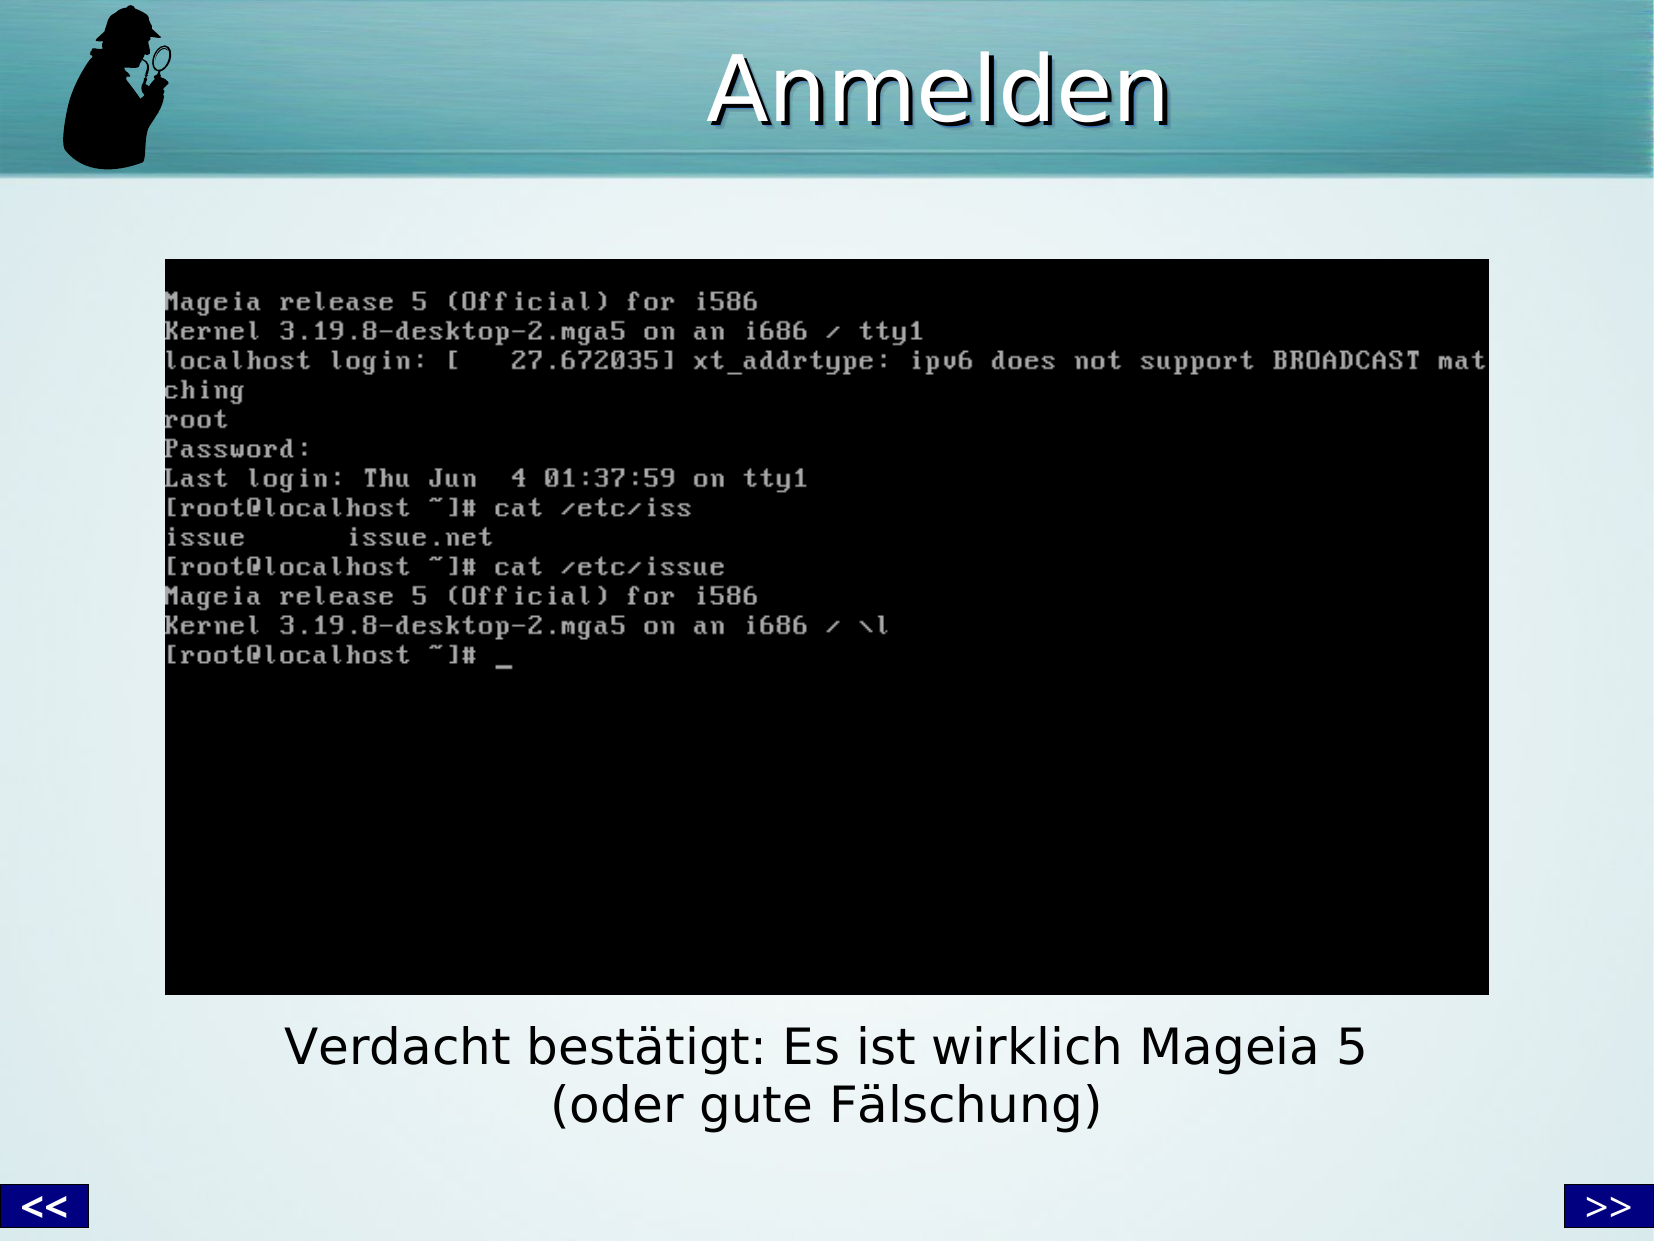

# Anmelden
Verdacht bestätigt: Es ist wirklich Mageia 5 (oder gute Fälschung)